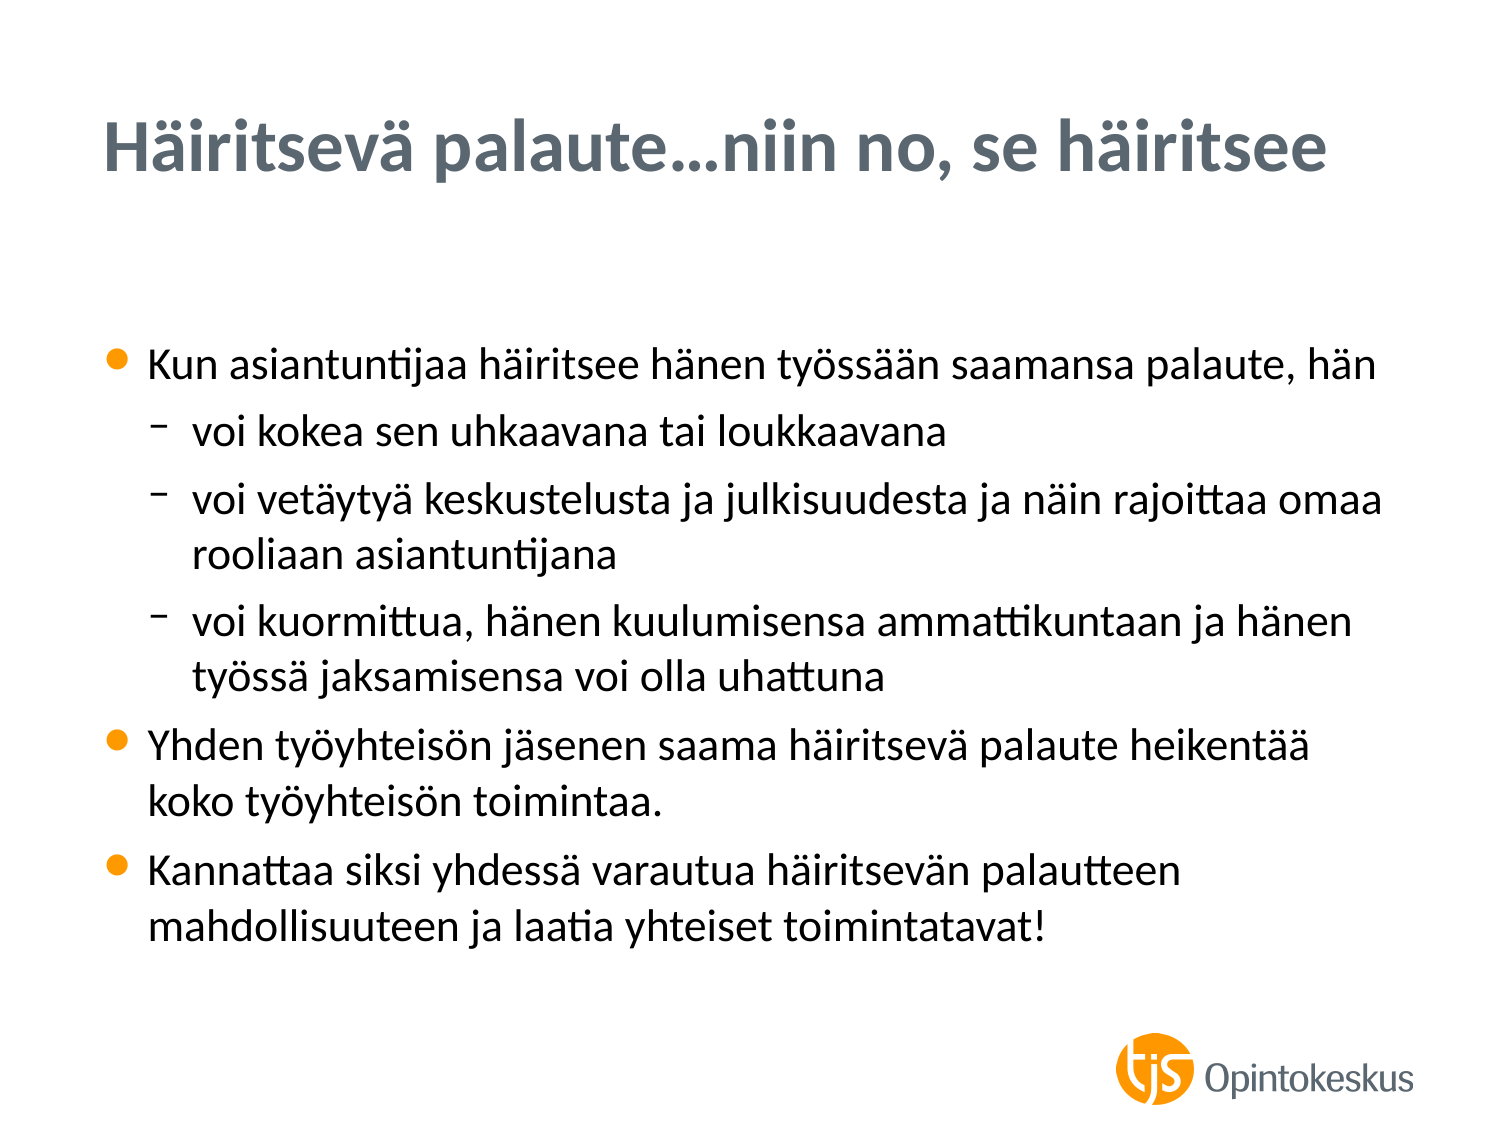

Häiritsevä palaute…niin no, se häiritsee
# Kun asiantuntijaa häiritsee hänen työssään saamansa palaute, hän
voi kokea sen uhkaavana tai loukkaavana
voi vetäytyä keskustelusta ja julkisuudesta ja näin rajoittaa omaa rooliaan asiantuntijana
voi kuormittua, hänen kuulumisensa ammattikuntaan ja hänen työssä jaksamisensa voi olla uhattuna
Yhden työyhteisön jäsenen saama häiritsevä palaute heikentää koko työyhteisön toimintaa.
Kannattaa siksi yhdessä varautua häiritsevän palautteen mahdollisuuteen ja laatia yhteiset toimintatavat!